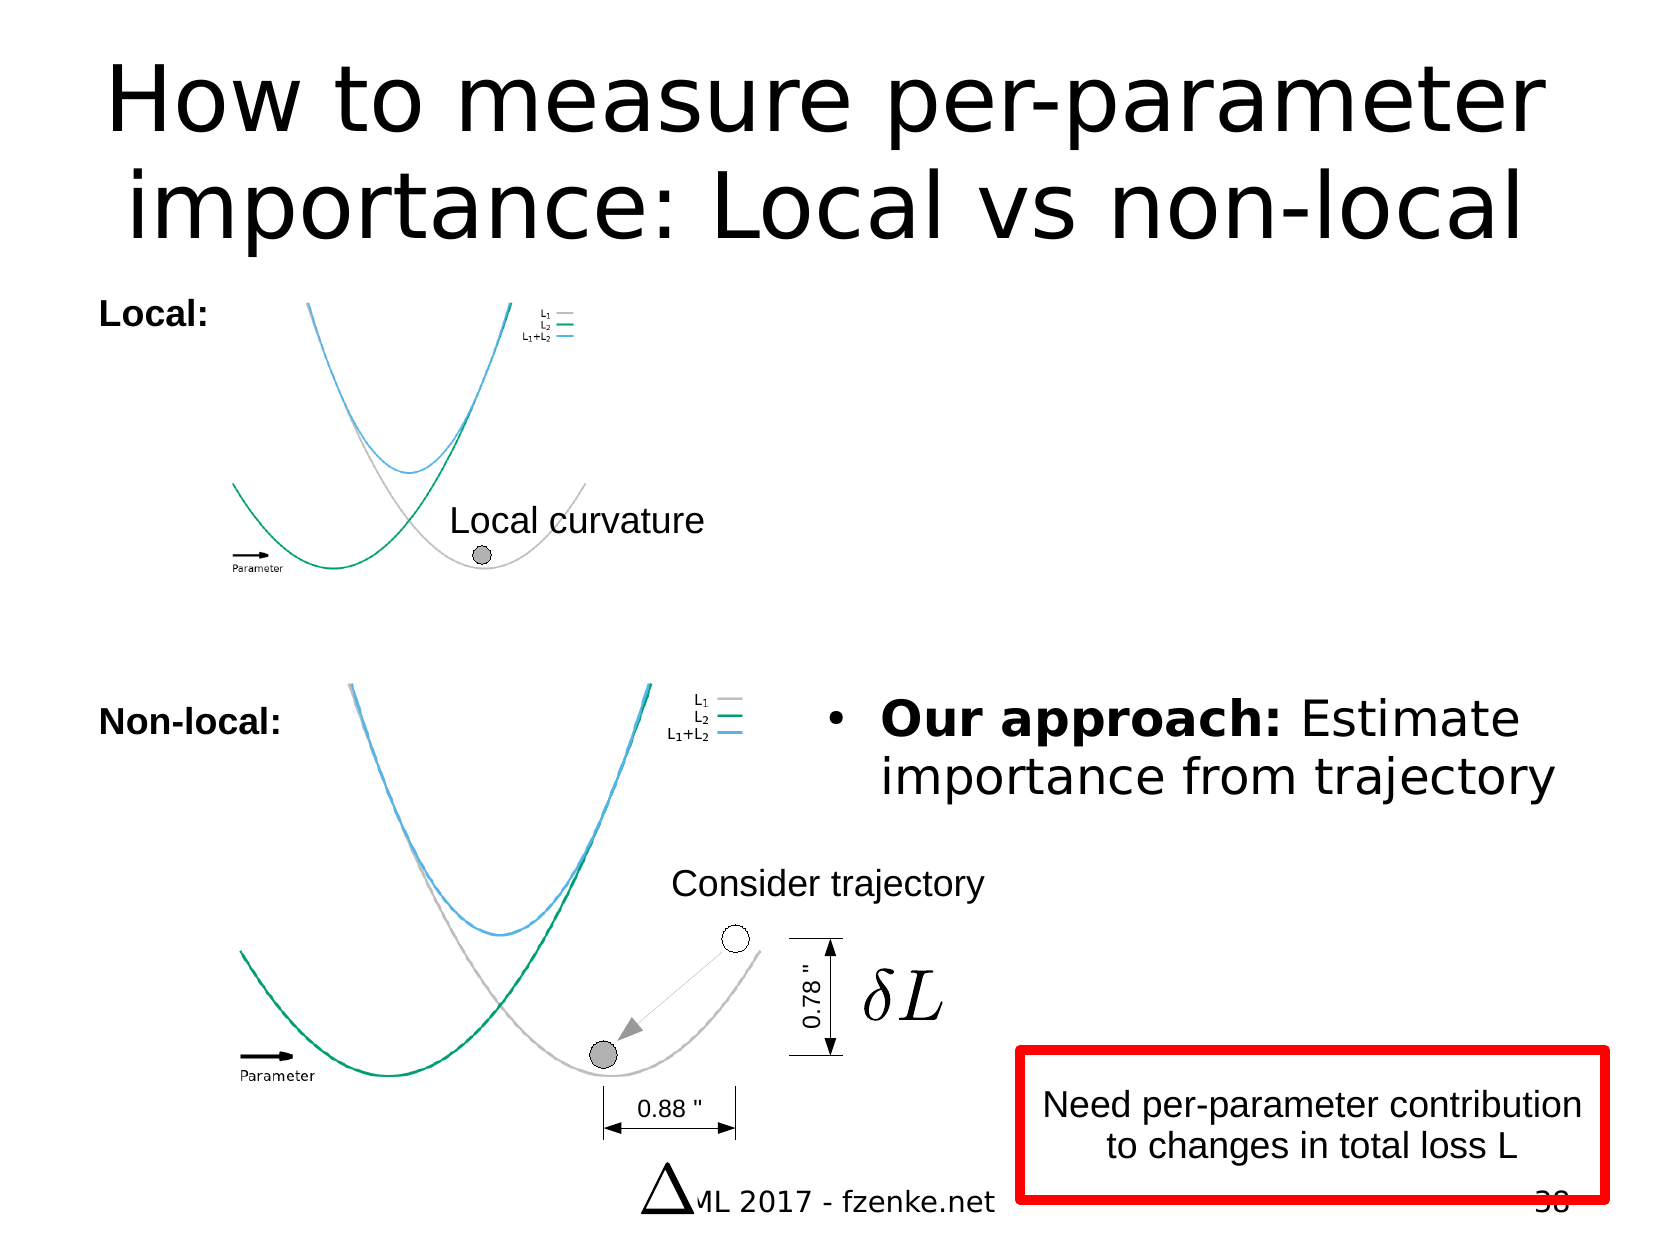

# How to measure per-parameter importance: Local vs non-local
Local:
Local curvature
Our approach: Estimate importance from trajectory
Non-local:
Consider trajectory
Need per-parameter contribution
to changes in total loss L
ICML 2017 - fzenke.net
38